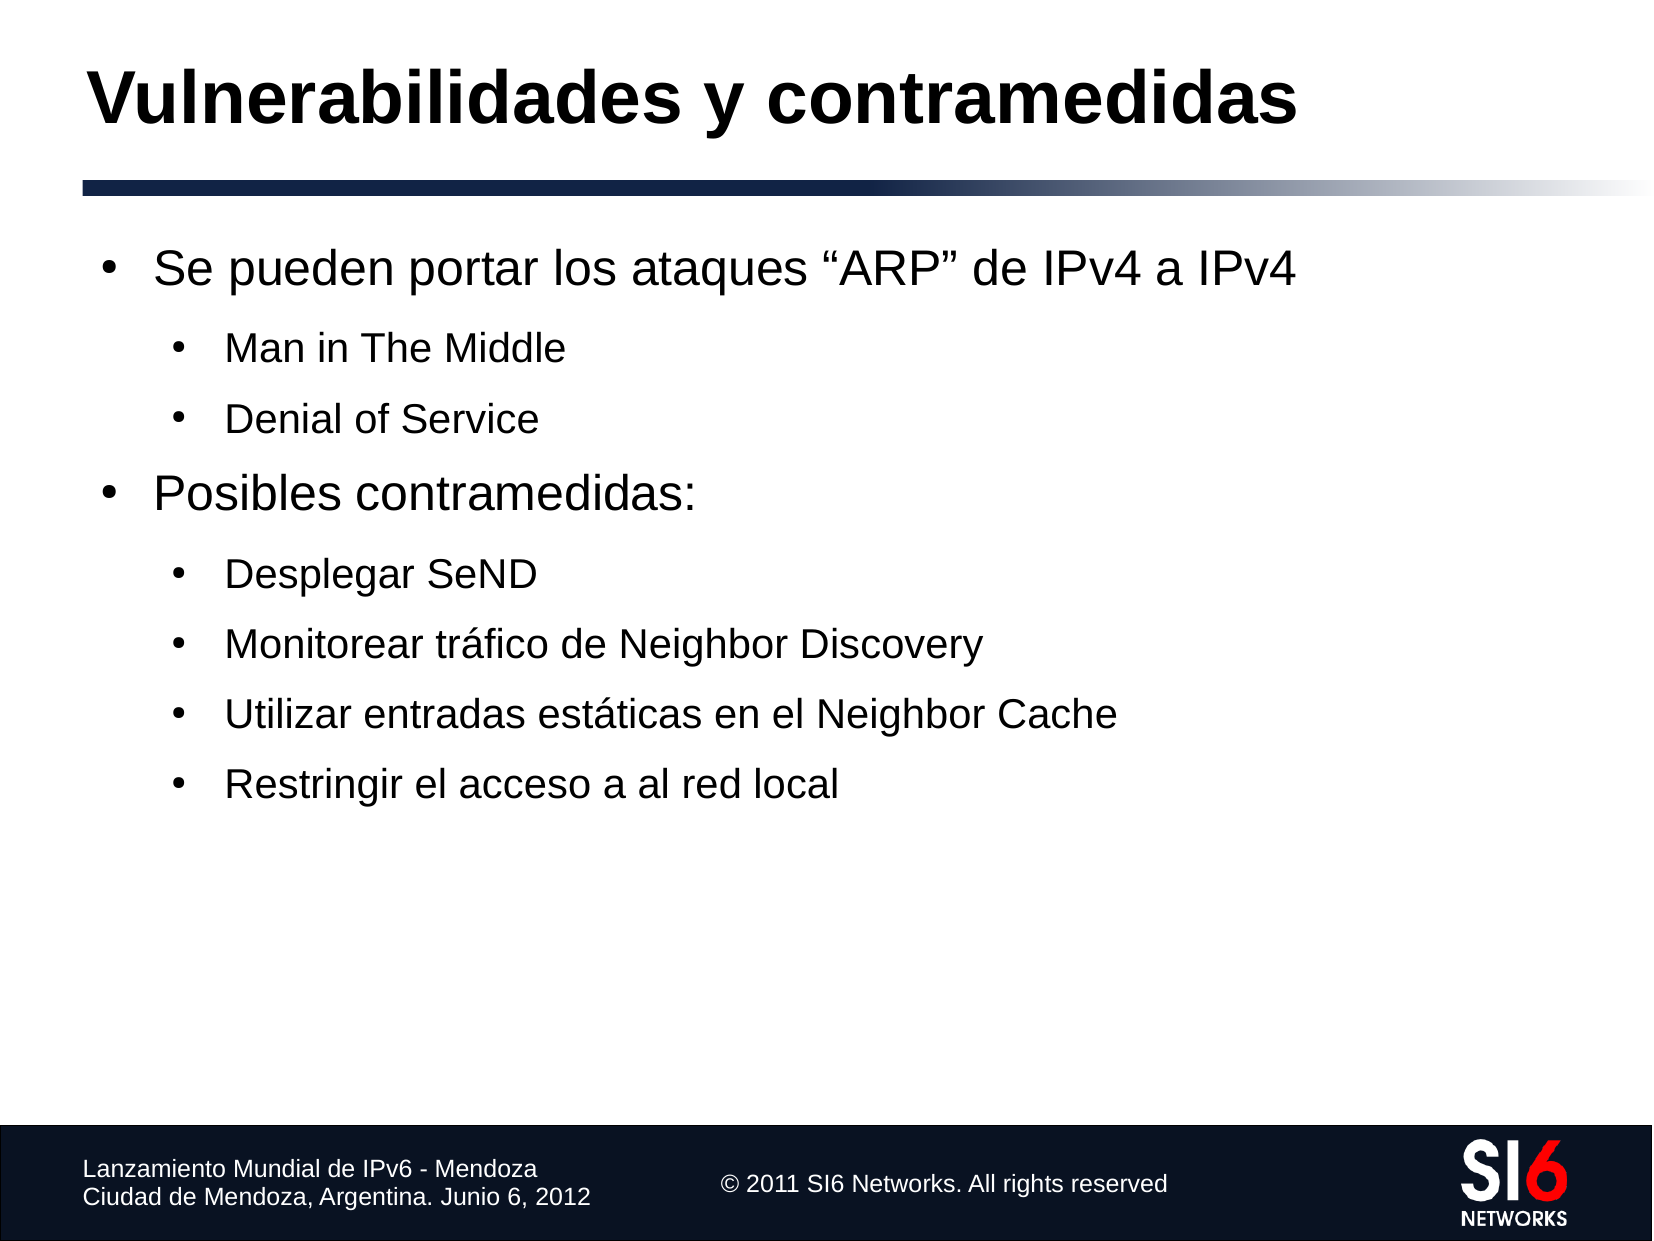

# Vulnerabilidades y contramedidas
Se pueden portar los ataques “ARP” de IPv4 a IPv4
Man in The Middle
Denial of Service
Posibles contramedidas:
Desplegar SeND
Monitorear tráfico de Neighbor Discovery
Utilizar entradas estáticas en el Neighbor Cache
Restringir el acceso a al red local
Congreso de Seguridad en Computo 2011